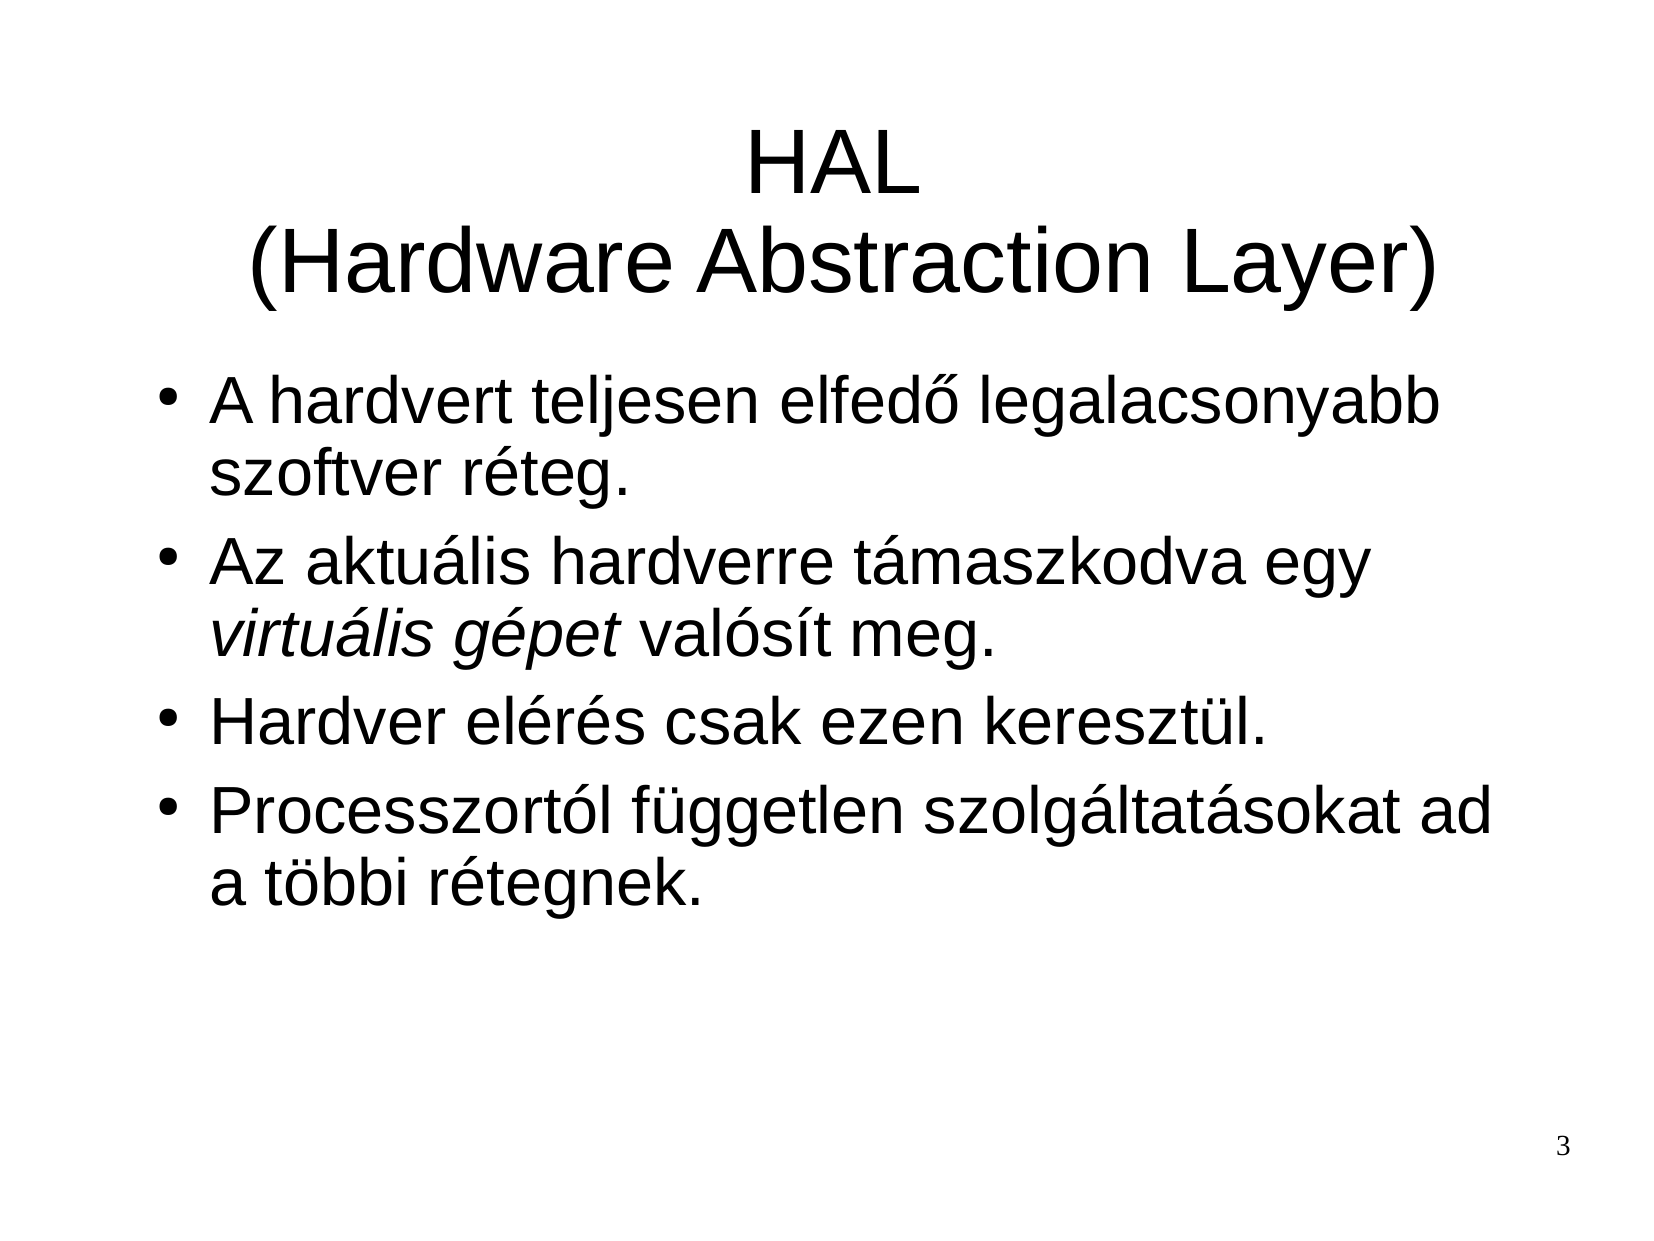

# HAL (Hardware Abstraction Layer)
A hardvert teljesen elfedő legalacsonyabb szoftver réteg.
Az aktuális hardverre támaszkodva egy virtuális gépet valósít meg.
Hardver elérés csak ezen keresztül.
Processzortól független szolgáltatásokat ad a többi rétegnek.
3